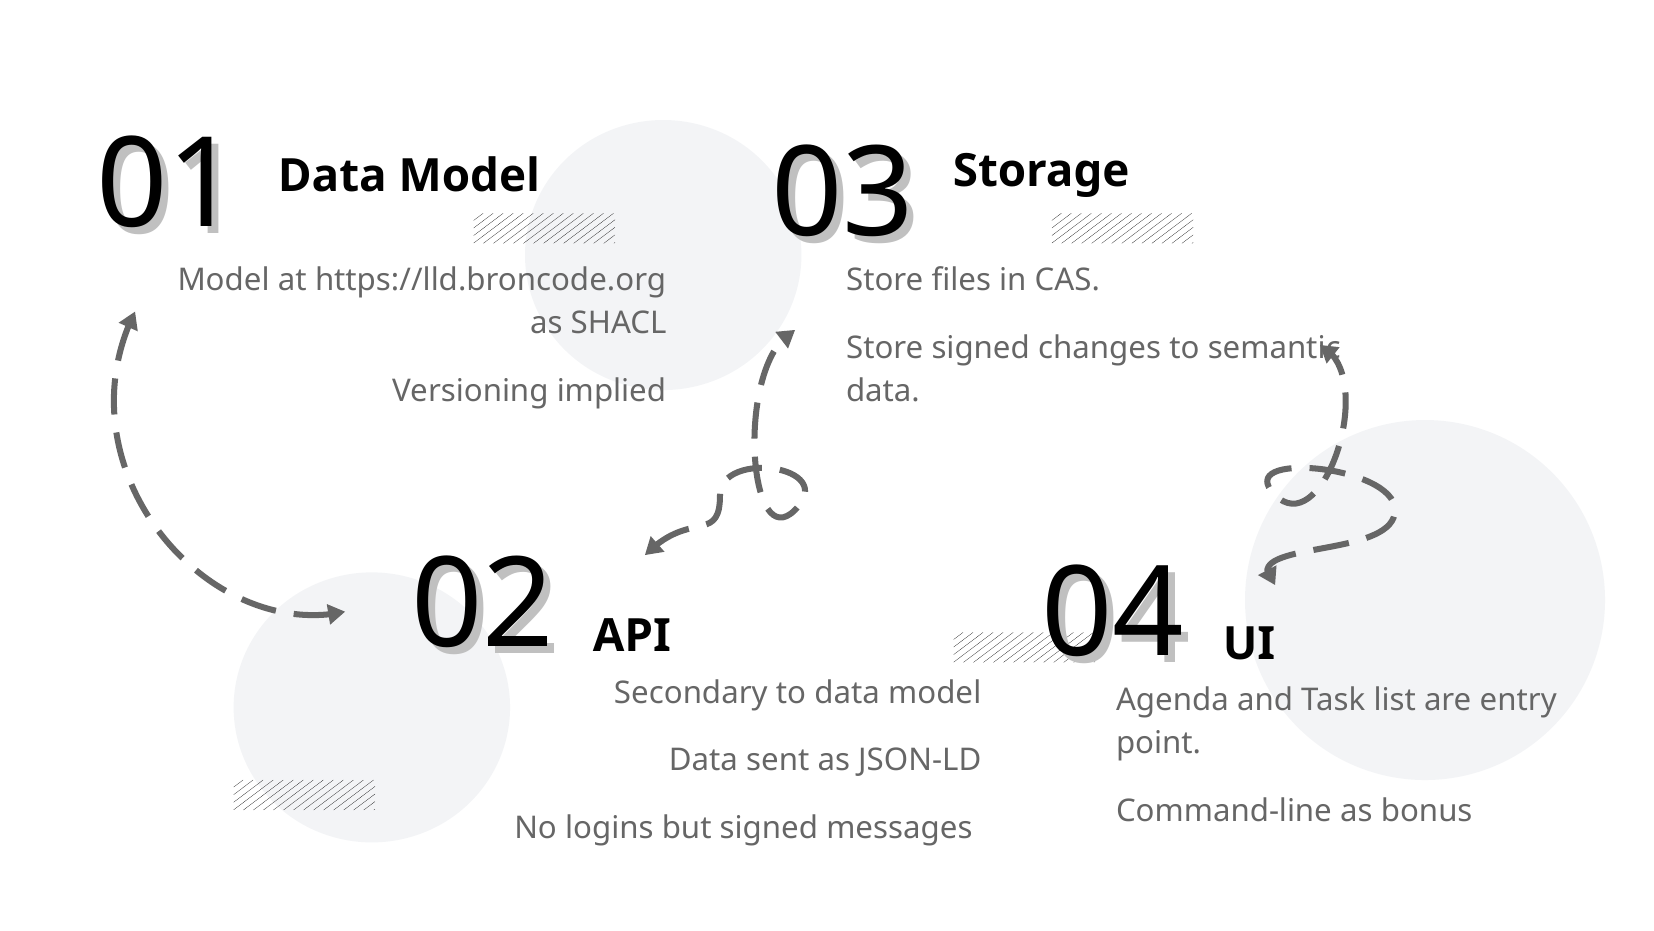

01
03
Storage
Data Model
Model at https://lld.broncode.org as SHACL
Versioning implied
Store files in CAS.
Store signed changes to semantic data.
02
04
API
UI
Secondary to data model
Data sent as JSON-LD
No logins but signed messages
Agenda and Task list are entry point.
Command-line as bonus